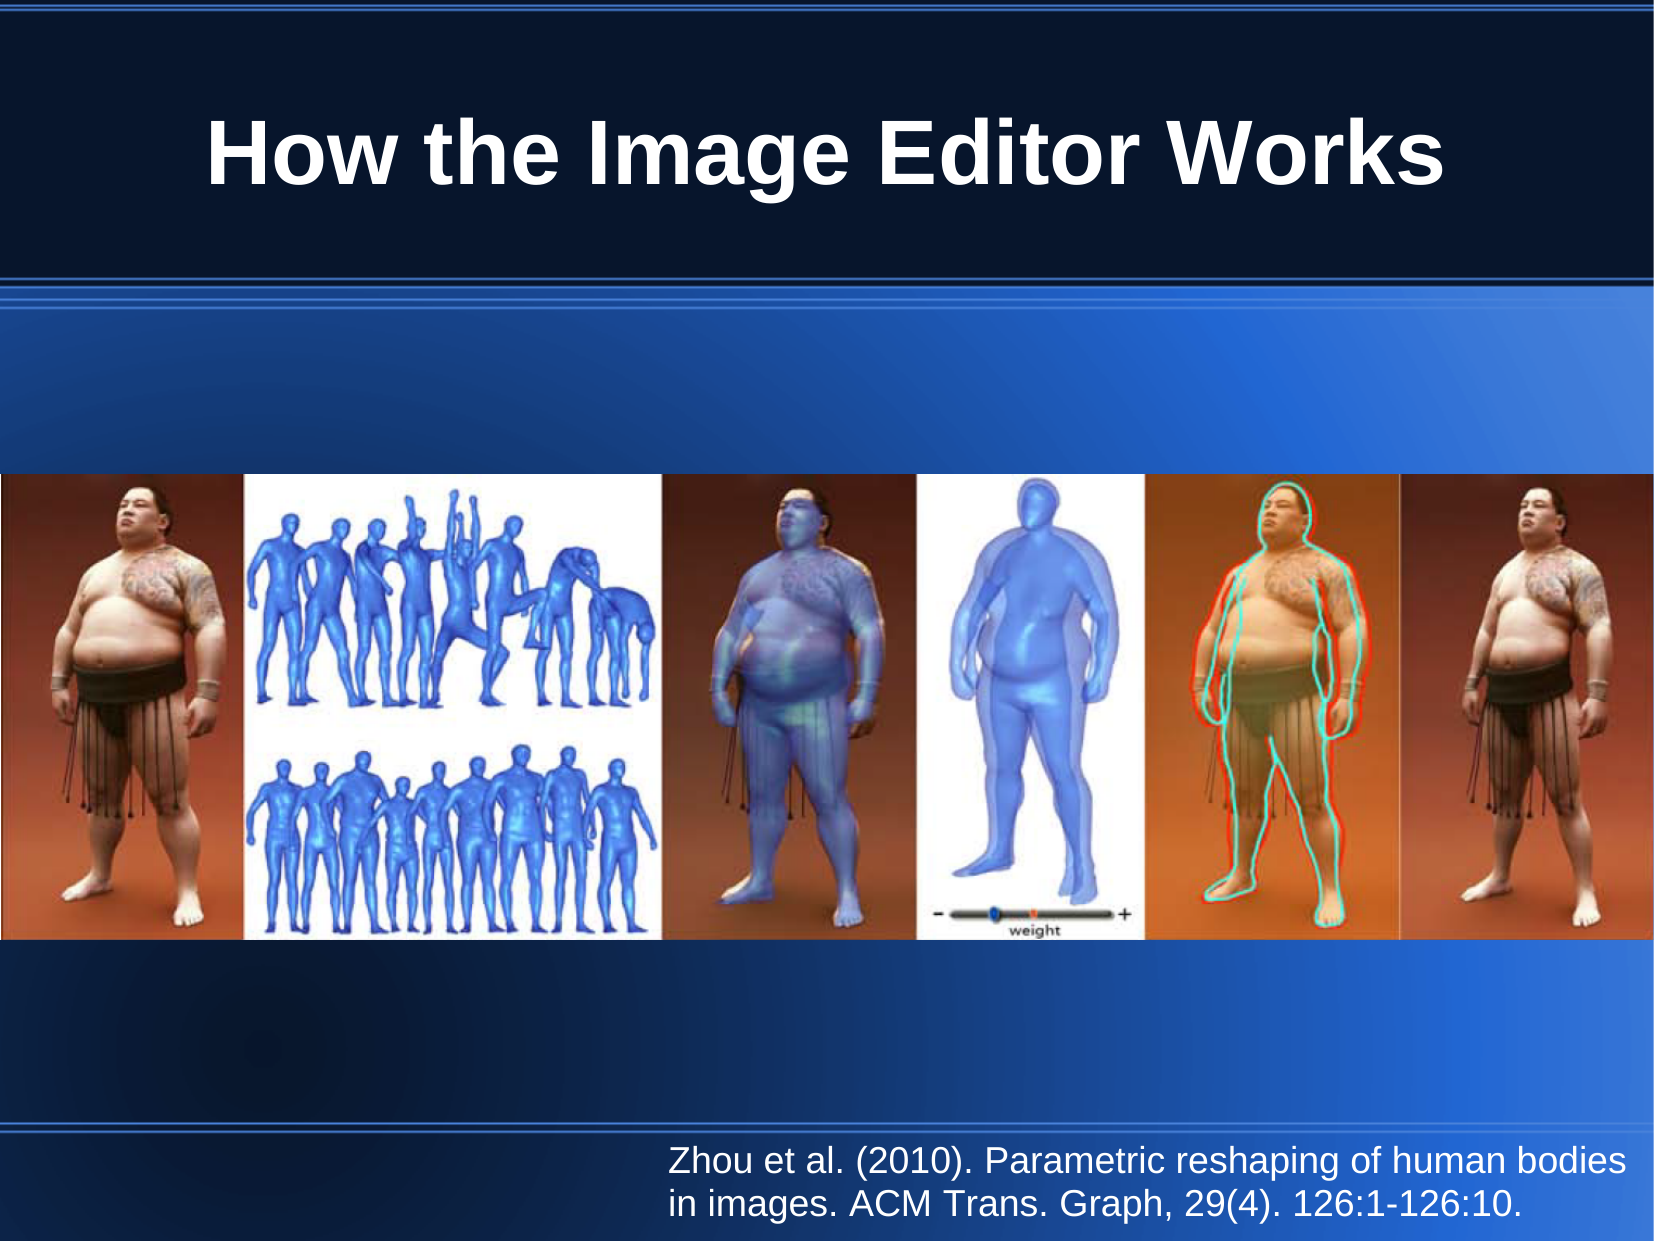

# How the Image Editor Works
Zhou et al. (2010). Parametric reshaping of human bodies in images. ACM Trans. Graph, 29(4). 126:1-126:10.